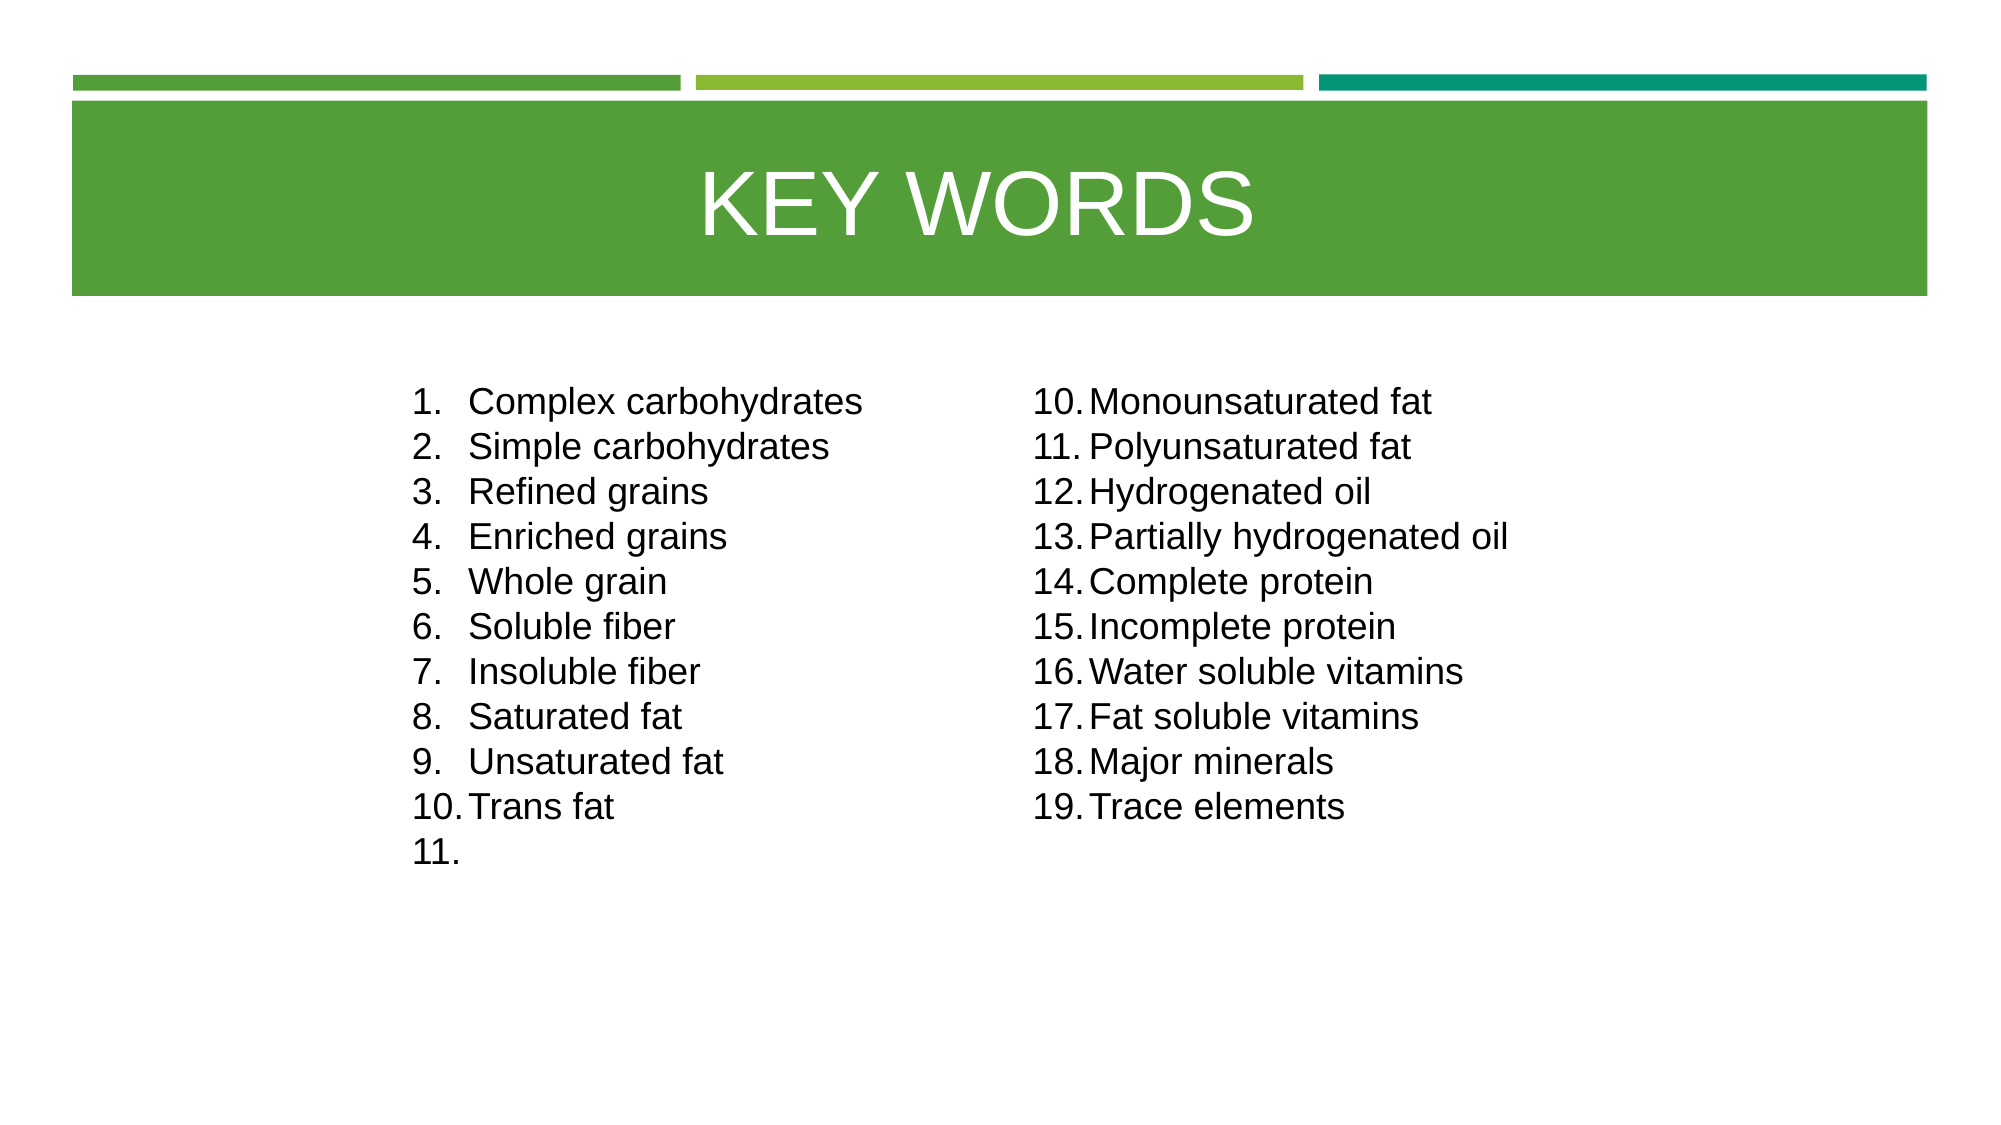

KEY WORDS
Complex carbohydrates
Simple carbohydrates
Refined grains
Enriched grains
Whole grain
Soluble fiber
Insoluble fiber
Saturated fat
Unsaturated fat
Trans fat
Monounsaturated fat
Polyunsaturated fat
Hydrogenated oil
Partially hydrogenated oil
Complete protein
Incomplete protein
Water soluble vitamins
Fat soluble vitamins
Major minerals
Trace elements